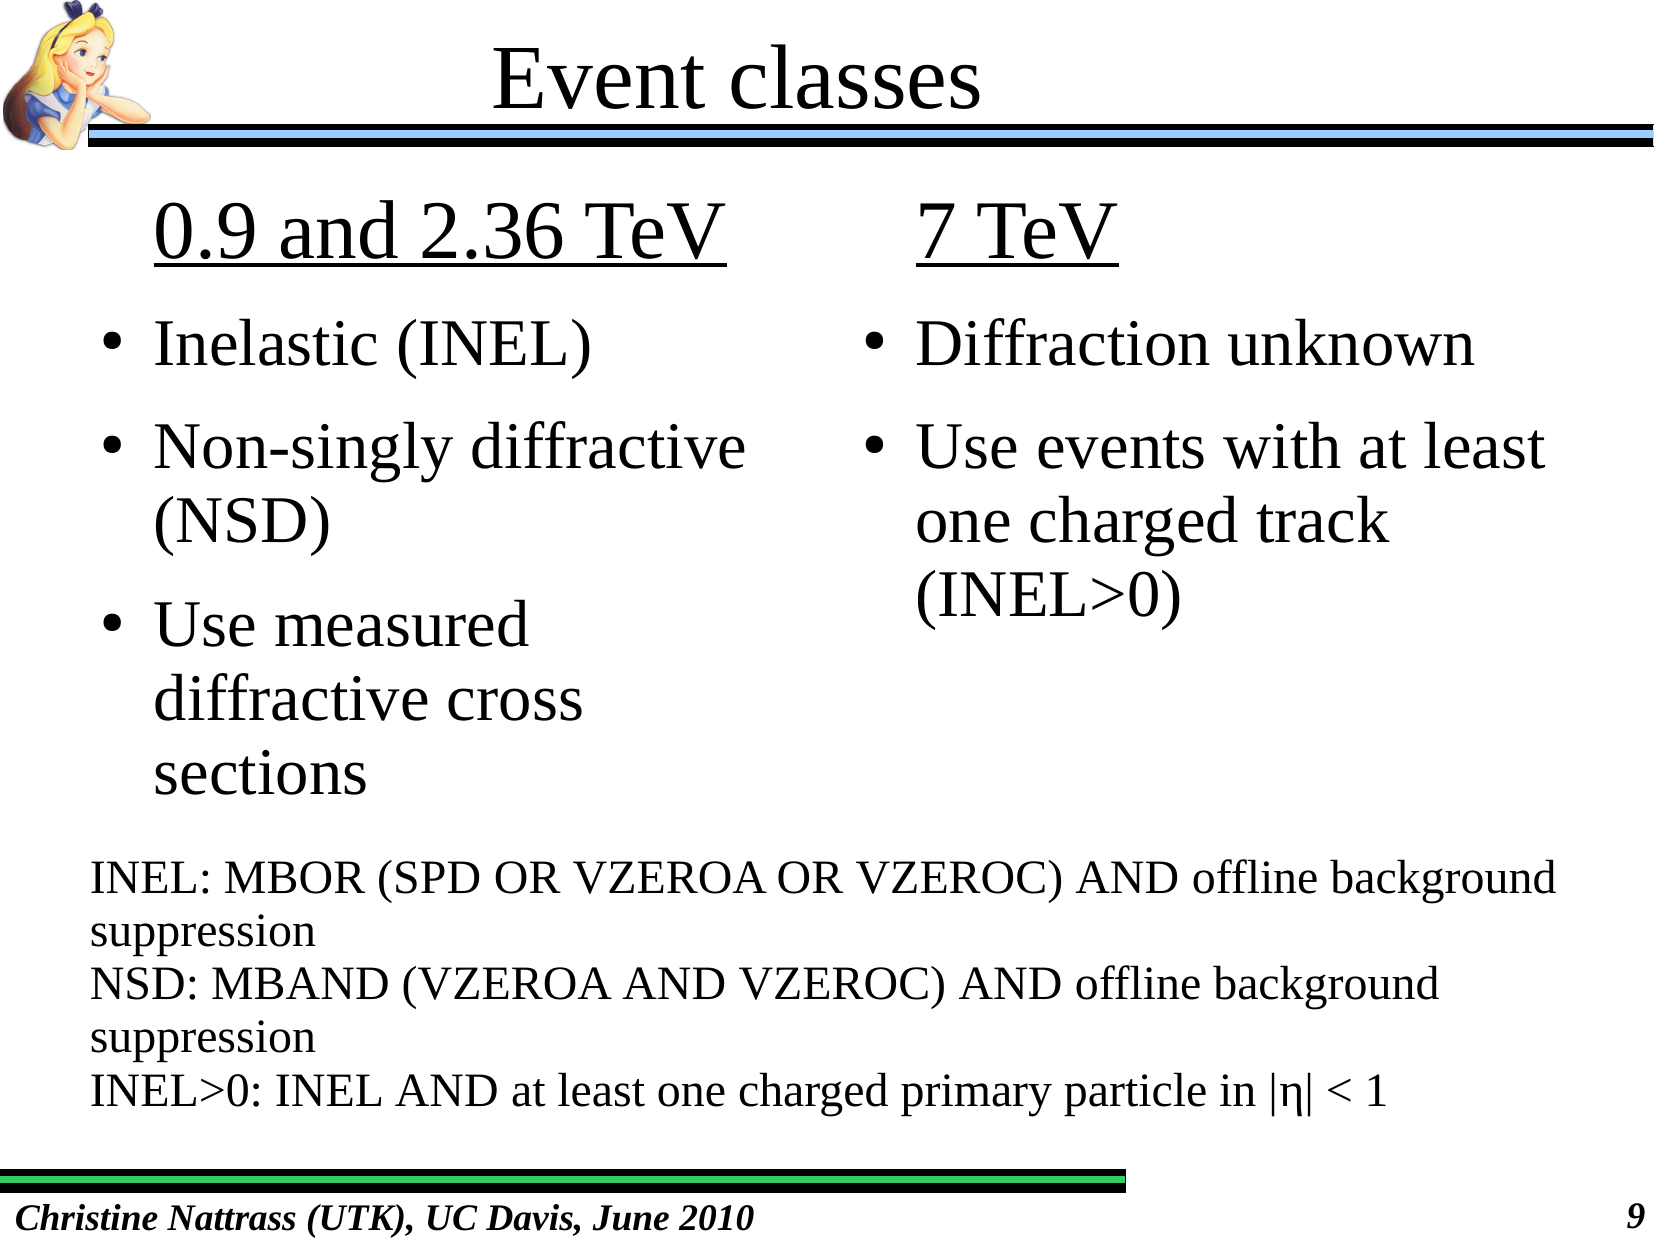

# Event classes
0.9 and 2.36 TeV
Inelastic (INEL)
Non-singly diffractive (NSD)
Use measured diffractive cross sections
7 TeV
Diffraction unknown
Use events with at least one charged track (INEL>0)
INEL: MBOR (SPD OR VZEROA OR VZEROC) AND offline background suppression
NSD: MBAND (VZEROA AND VZEROC) AND offline background suppression
INEL>0: INEL AND at least one charged primary particle in |η| < 1